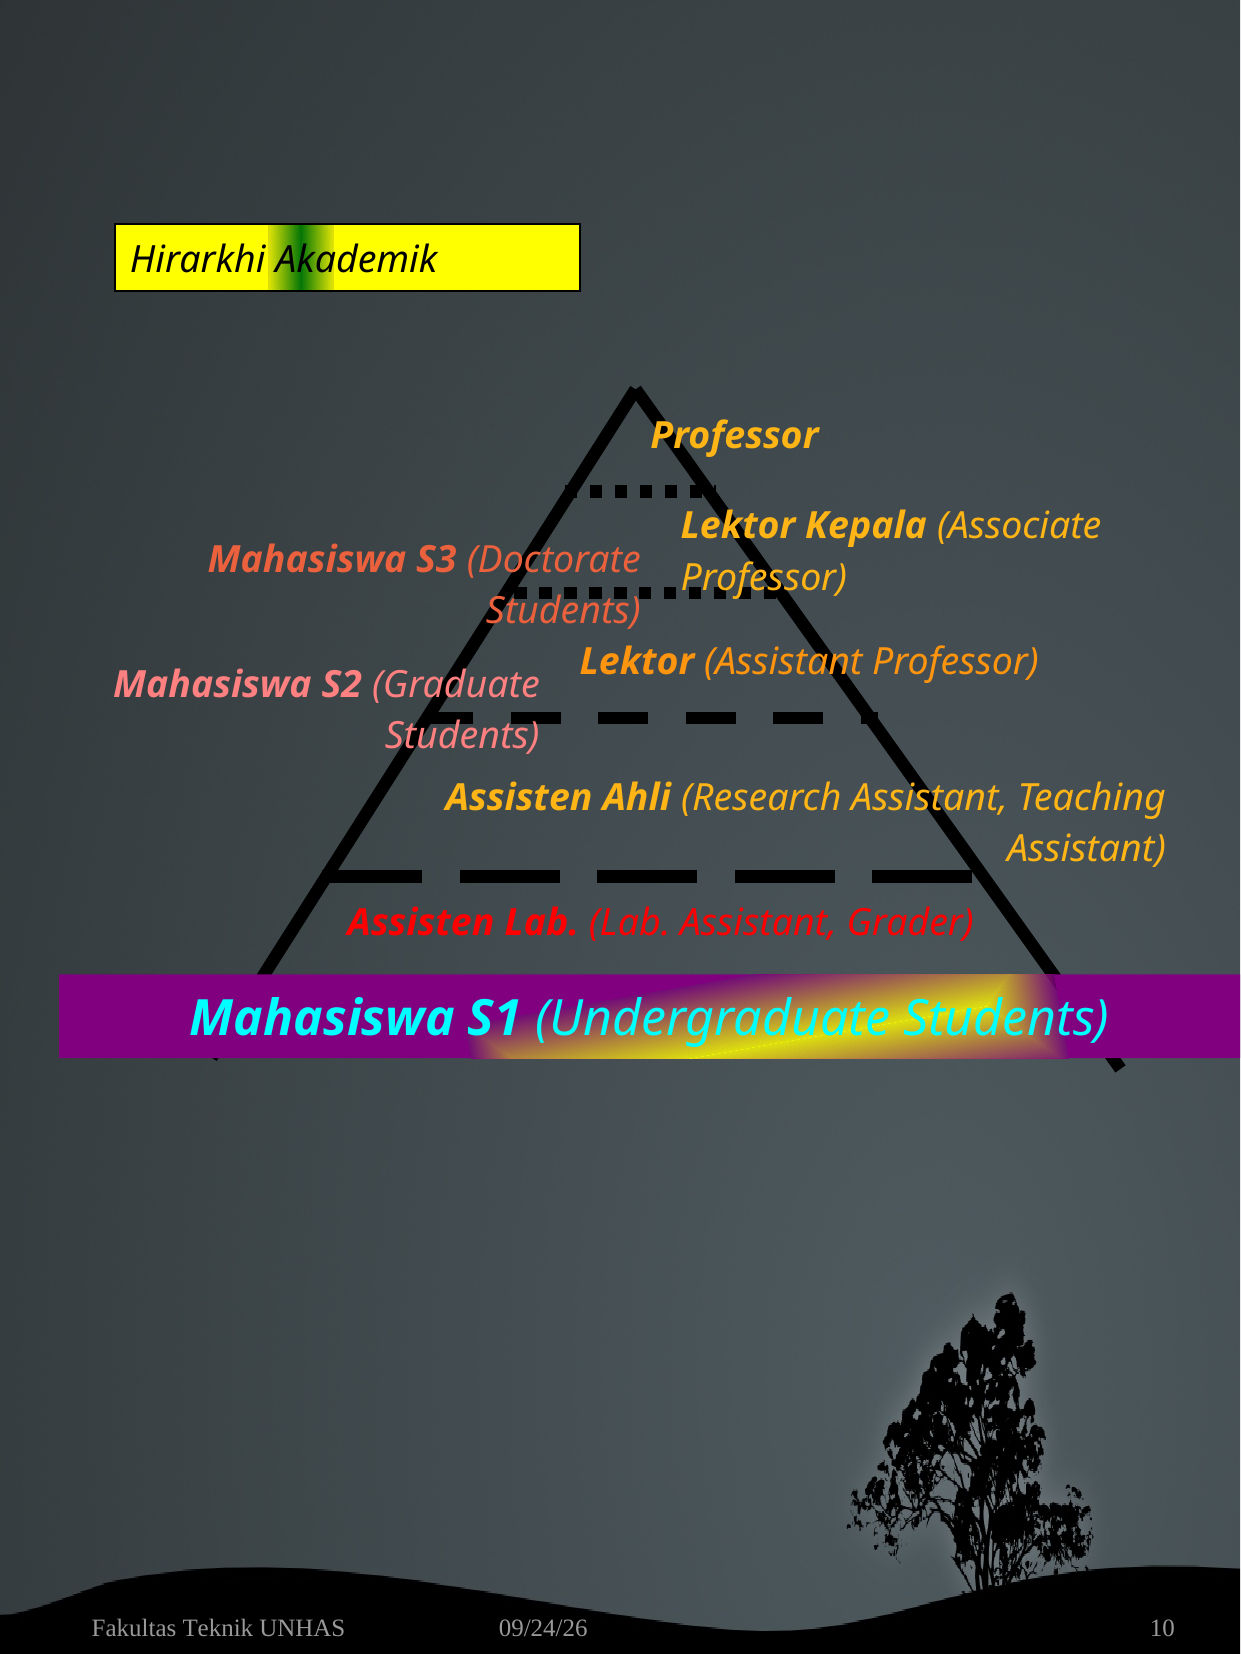

Hirarkhi Akademik
Professor
Lektor Kepala (Associate Professor)
Mahasiswa S3 (Doctorate Students)
Lektor (Assistant Professor)
Mahasiswa S2 (Graduate Students)
Assisten Ahli (Research Assistant, Teaching Assistant)
Assisten Lab. (Lab. Assistant, Grader)
Mahasiswa S1 (Undergraduate Students)
Fakultas Teknik UNHAS
10